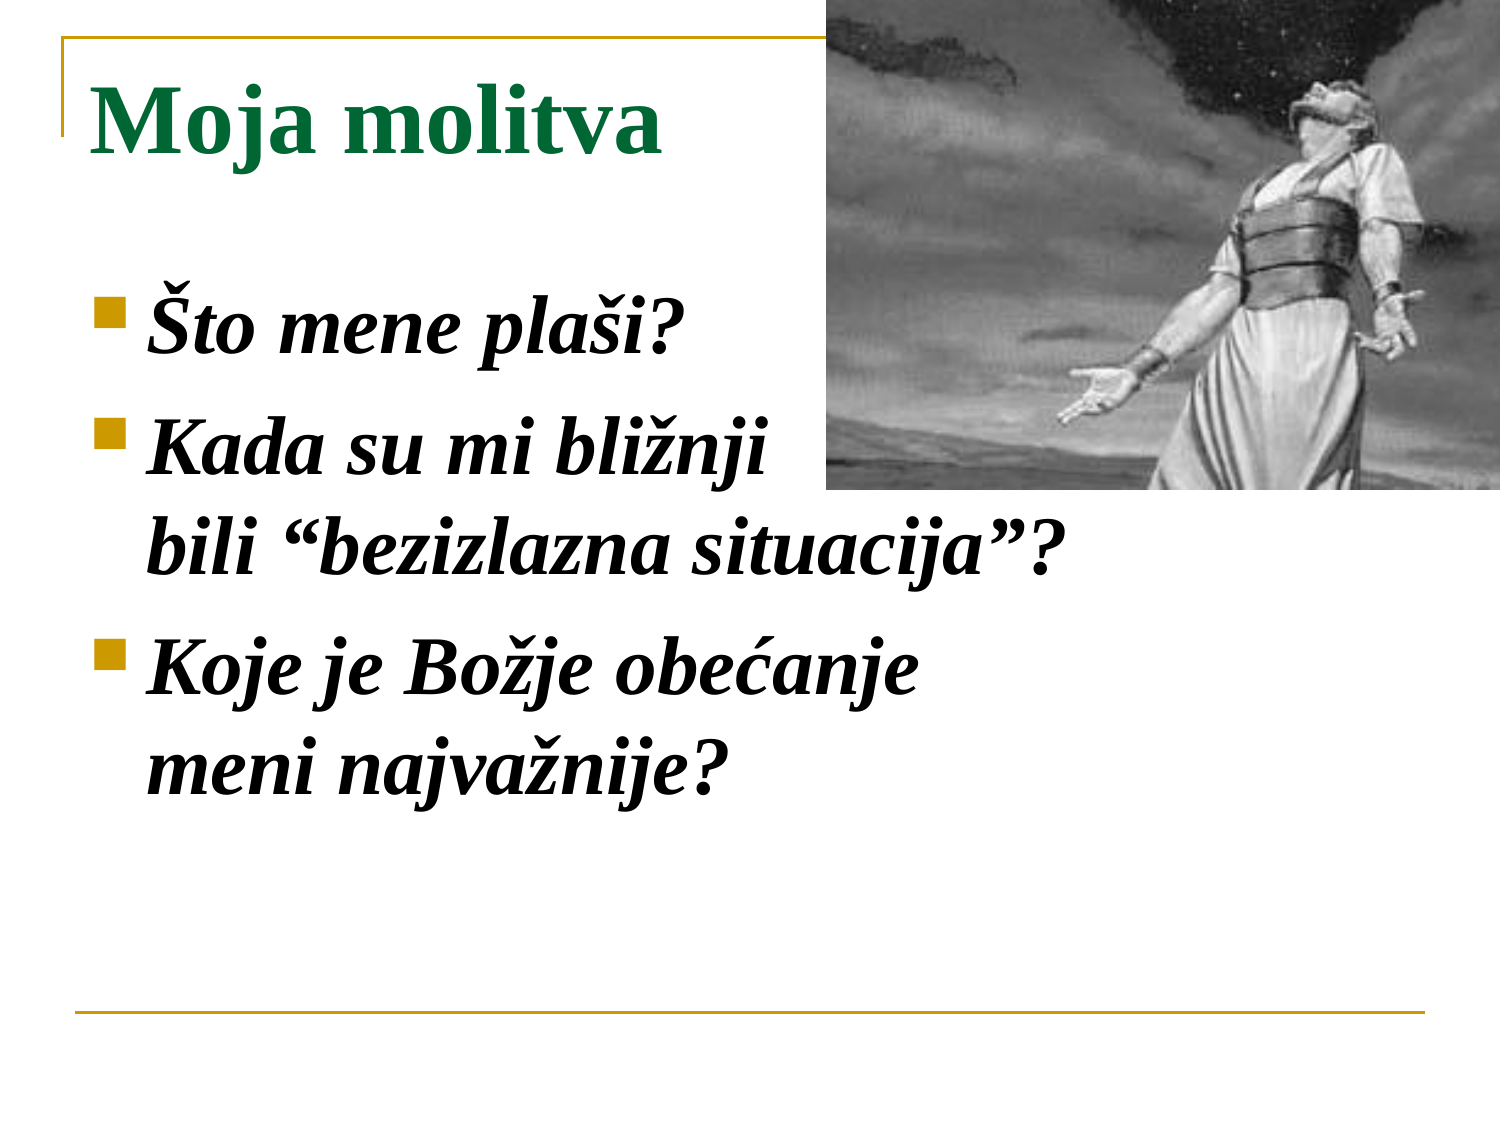

# Moja molitva
Što mene plaši?
Kada su mi bližnji
bili “bezizlazna situacija”?
Koje je Božje obećanje
meni najvažnije?